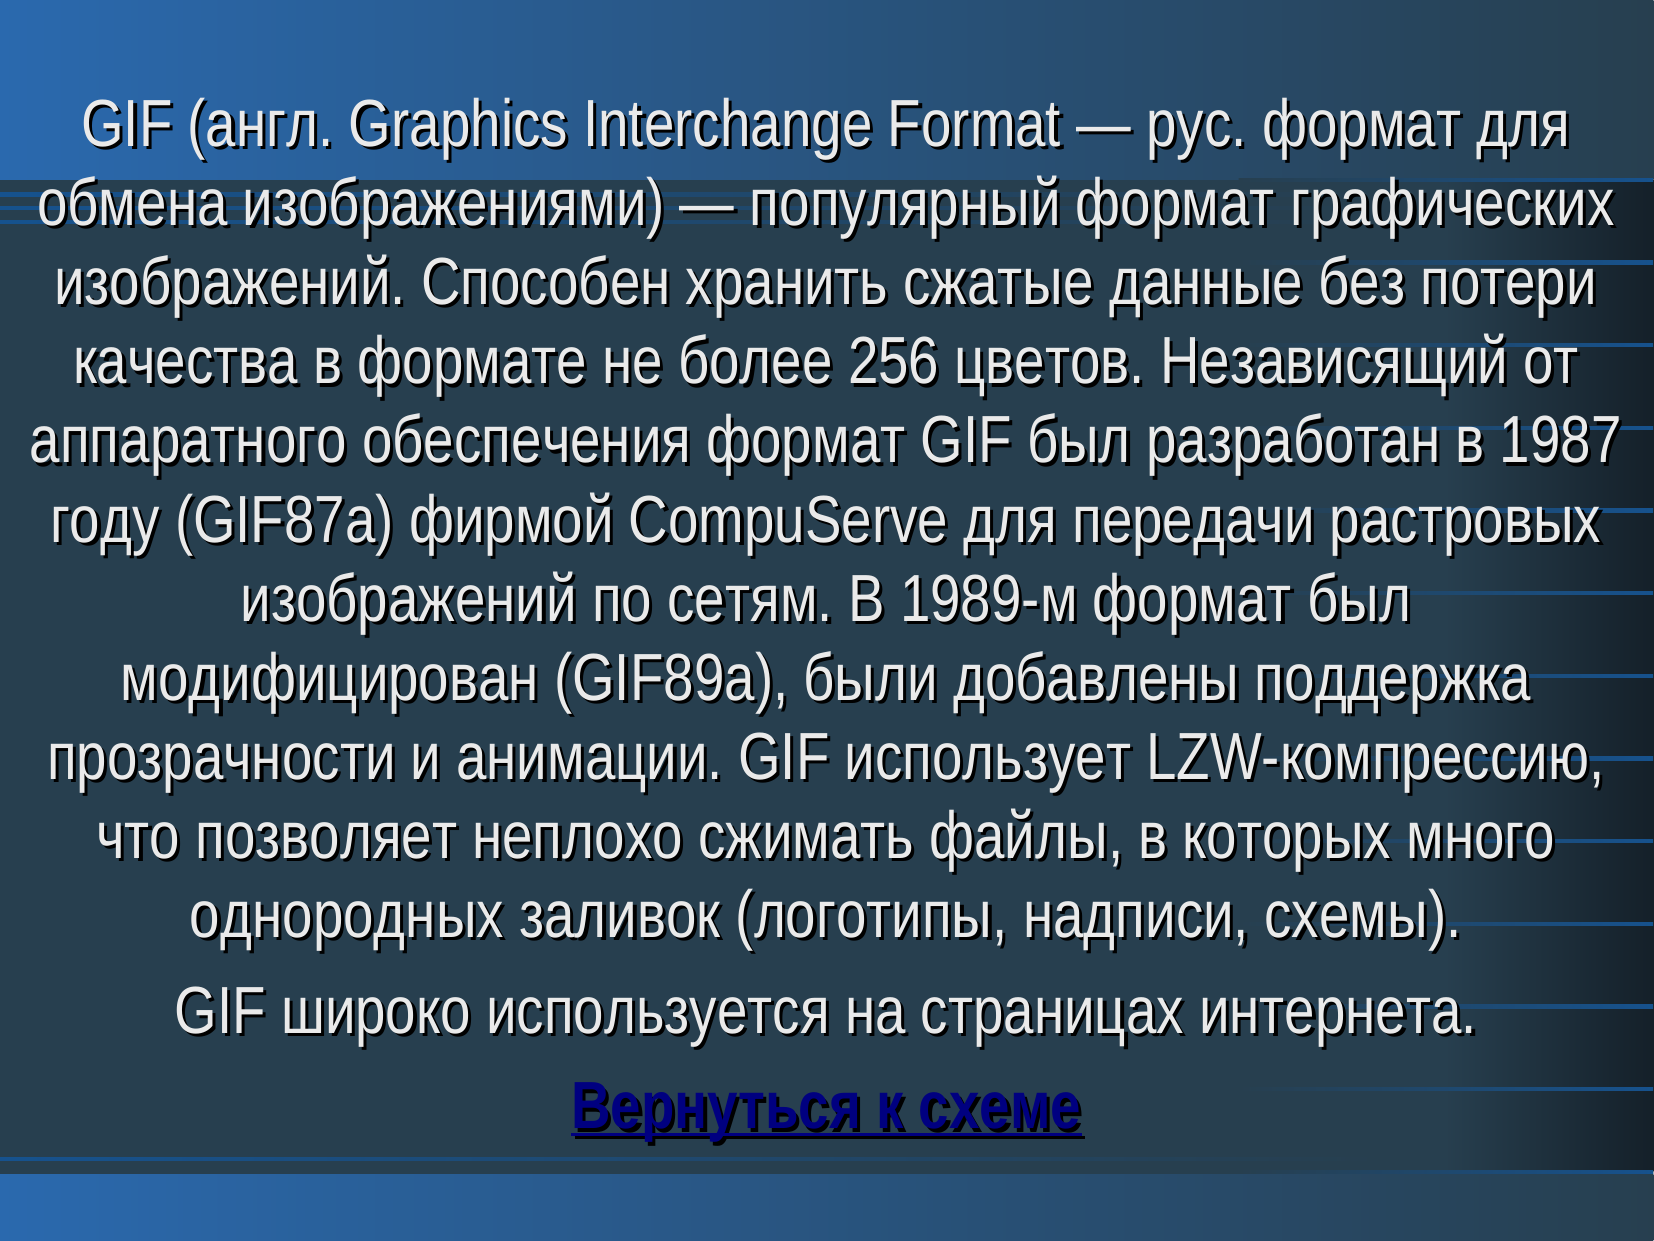

# GIF (англ. Graphics Interchange Format — рус. формат для обмена изображениями) — популярный формат графических изображений. Способен хранить сжатые данные без потери качества в формате не более 256 цветов. Независящий от аппаратного обеспечения формат GIF был разработан в 1987 году (GIF87a) фирмой CompuServe для передачи растровых изображений по сетям. В 1989-м формат был модифицирован (GIF89a), были добавлены поддержка прозрачности и анимации. GIF использует LZW-компрессию, что позволяет неплохо сжимать файлы, в которых много однородных заливок (логотипы, надписи, схемы).
GIF широко используется на страницах интернета.
Вернуться к схеме